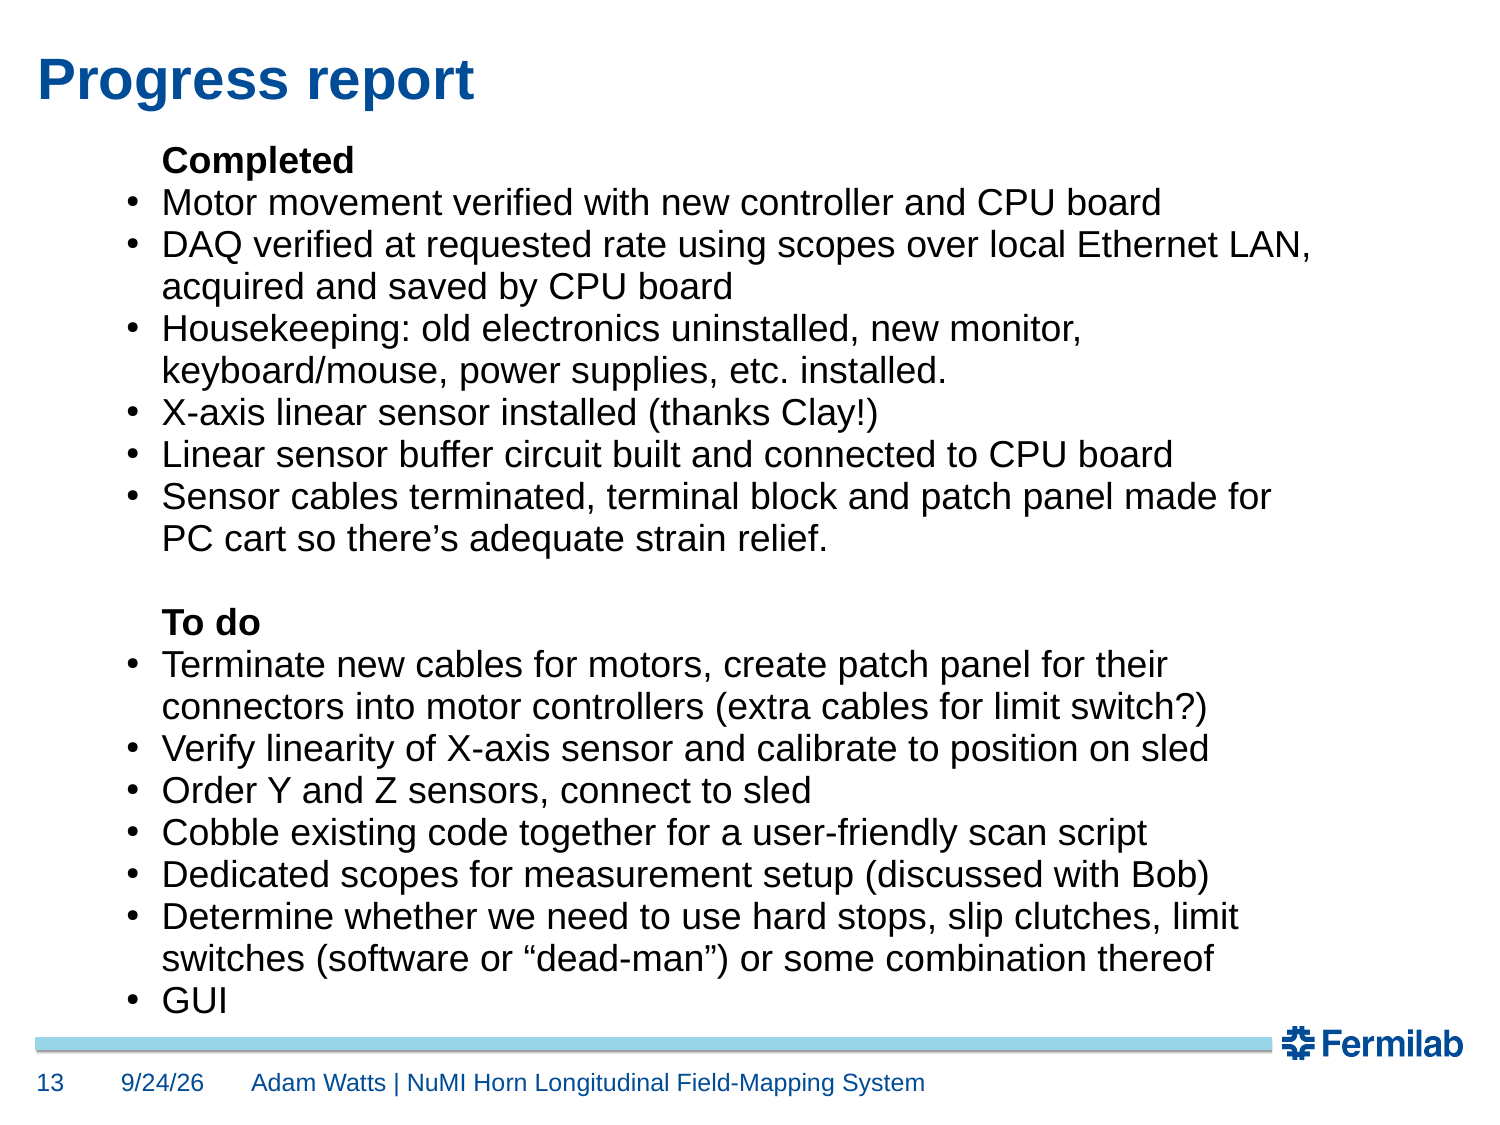

# Progress report
Completed
Motor movement verified with new controller and CPU board
DAQ verified at requested rate using scopes over local Ethernet LAN, acquired and saved by CPU board
Housekeeping: old electronics uninstalled, new monitor, keyboard/mouse, power supplies, etc. installed.
X-axis linear sensor installed (thanks Clay!)
Linear sensor buffer circuit built and connected to CPU board
Sensor cables terminated, terminal block and patch panel made for PC cart so there’s adequate strain relief.
To do
Terminate new cables for motors, create patch panel for their connectors into motor controllers (extra cables for limit switch?)
Verify linearity of X-axis sensor and calibrate to position on sled
Order Y and Z sensors, connect to sled
Cobble existing code together for a user-friendly scan script
Dedicated scopes for measurement setup (discussed with Bob)
Determine whether we need to use hard stops, slip clutches, limit switches (software or “dead-man”) or some combination thereof
GUI
Adam Watts | NuMI Horn Longitudinal Field-Mapping System